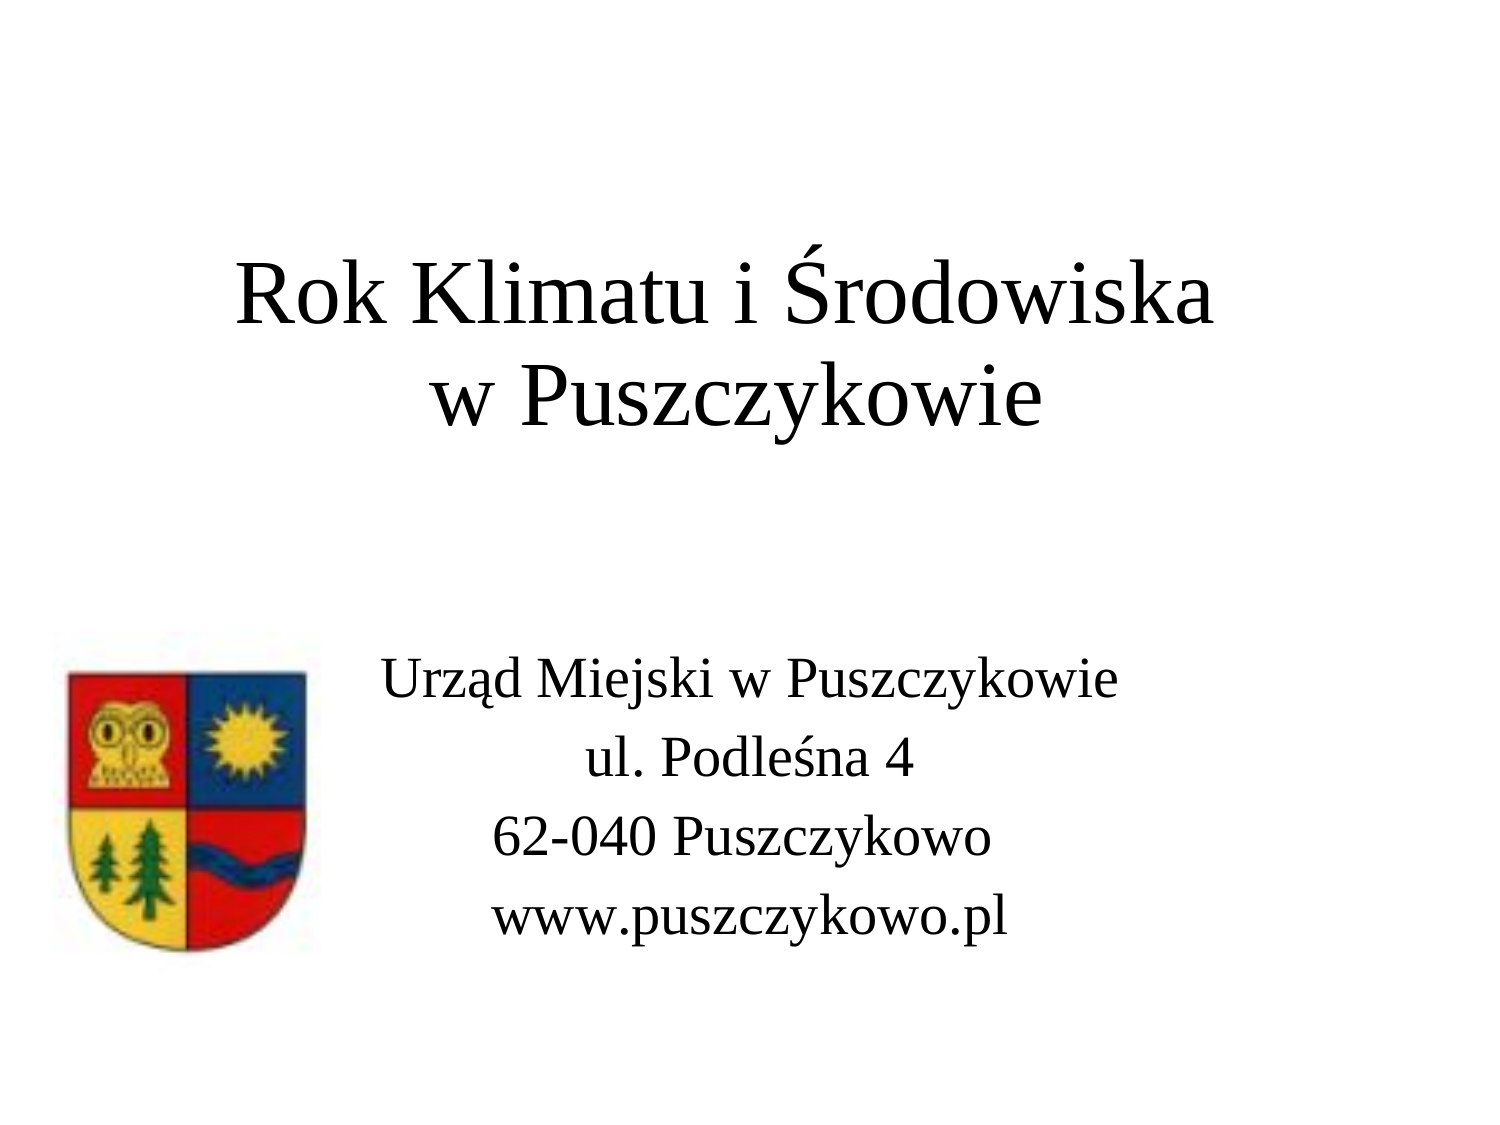

# Rok Klimatu i Środowiska w Puszczykowie
Urząd Miejski w Puszczykowie
ul. Podleśna 4
62-040 Puszczykowo
www.puszczykowo.pl